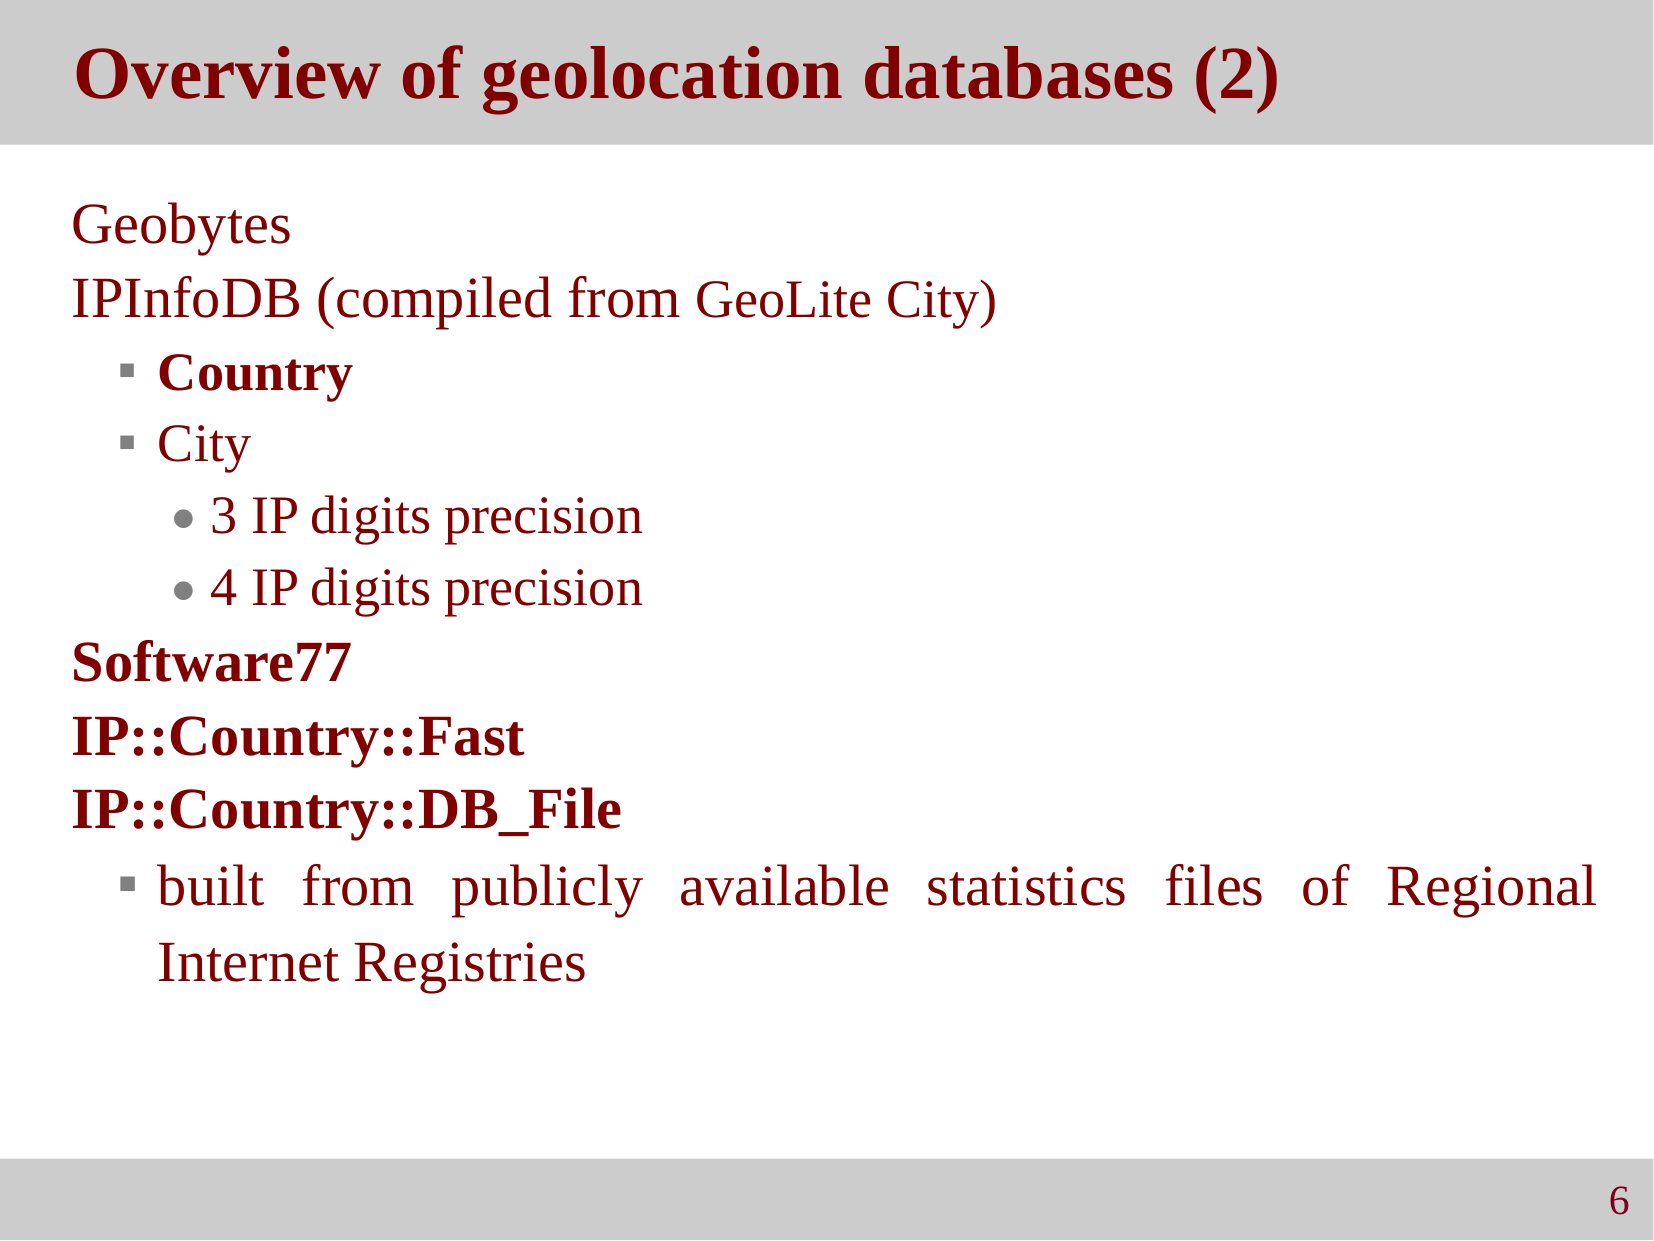

# Overview of geolocation databases (2)
Geobytes
IPInfoDB (compiled from GeoLite City)
Country
City
3 IP digits precision
4 IP digits precision
Software77
IP::Country::Fast
IP::Country::DB_File
built from publicly available statistics files of Regional Internet Registries